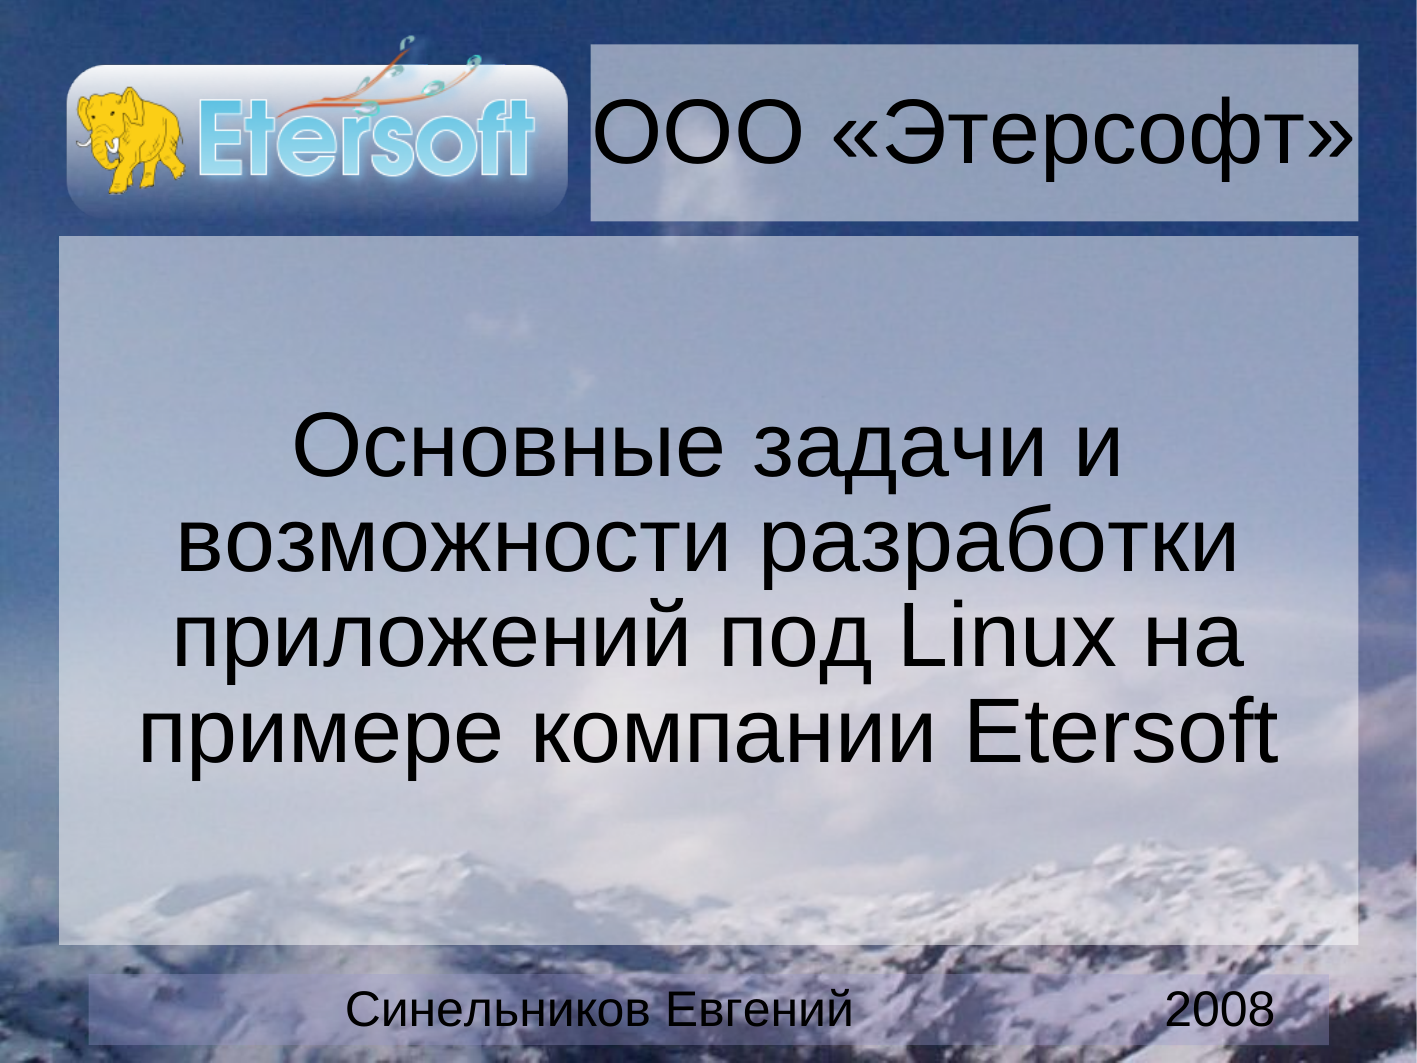

ООО «Этерсофт»
# Основные задачи и возможности разработки приложений под Linux на примере компании Etersoft